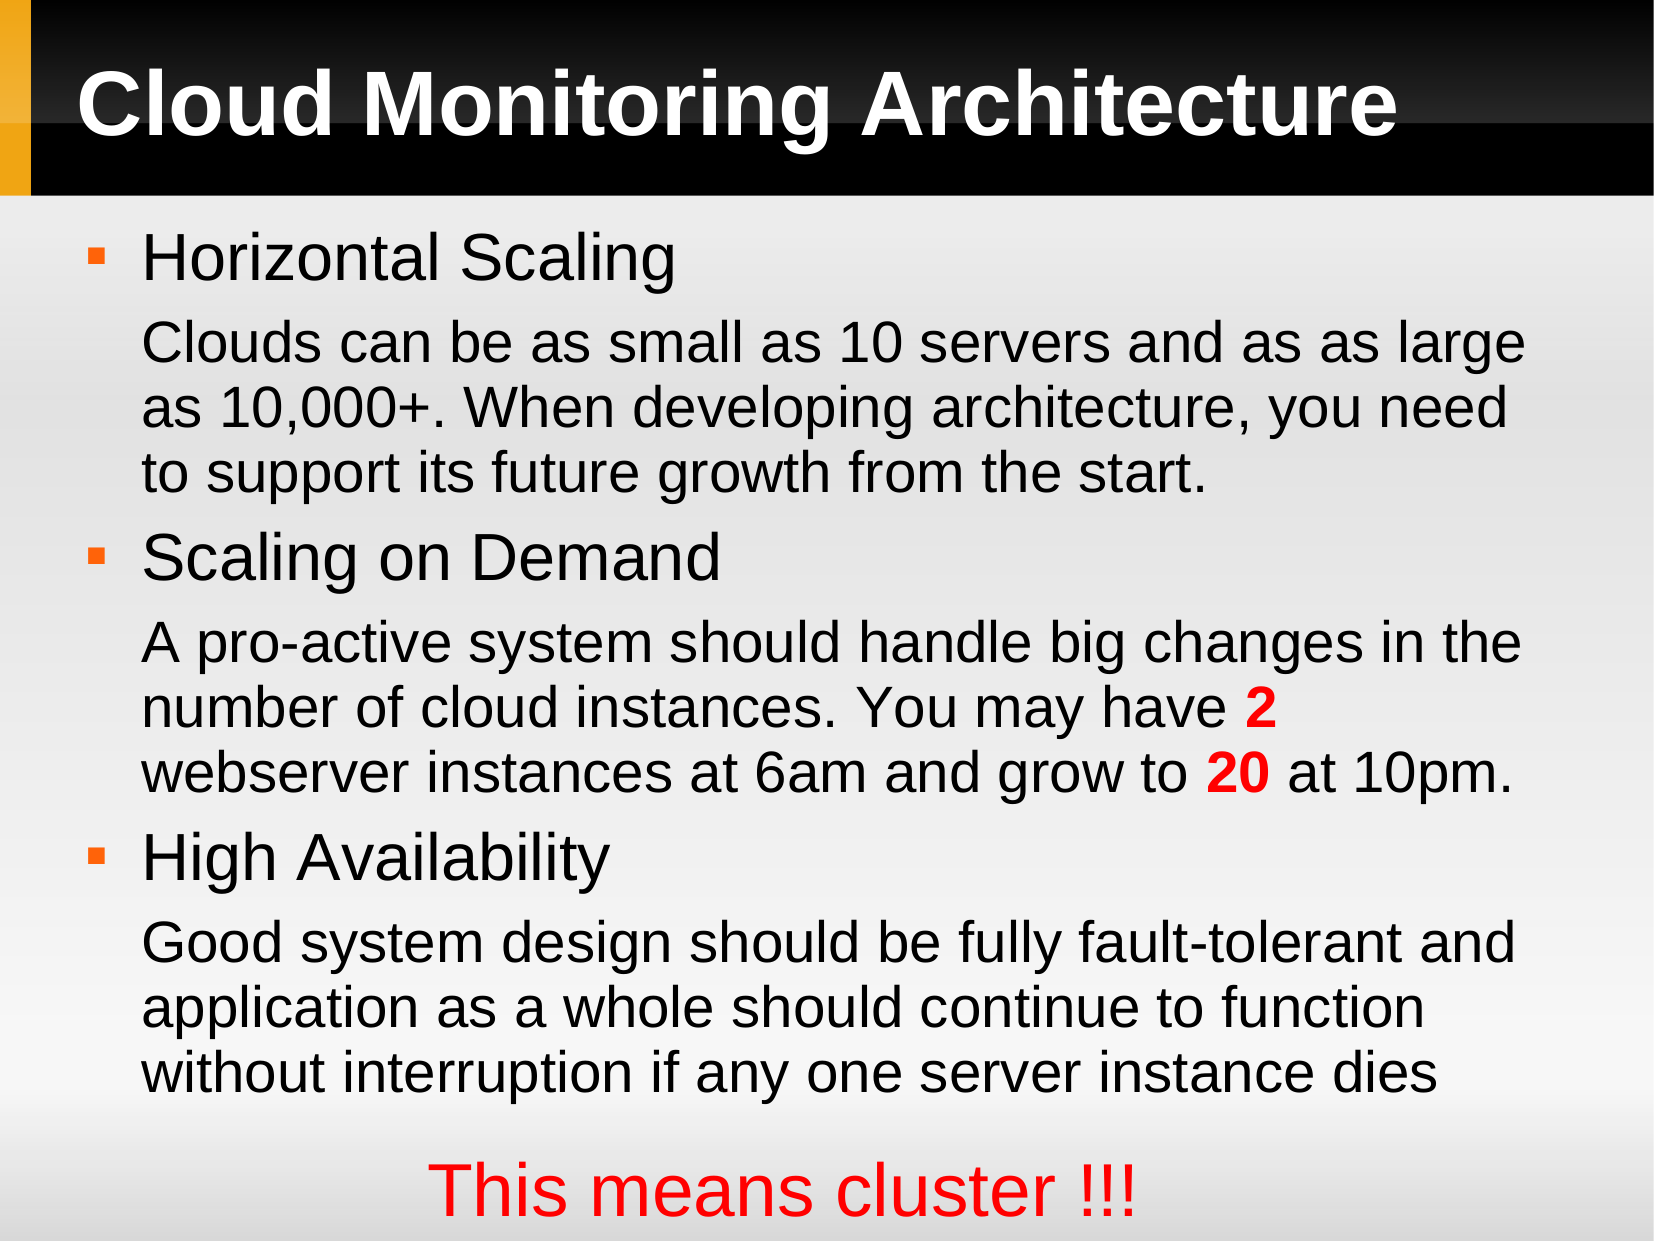

# Cloud Monitoring Architecture
Horizontal Scaling
Clouds can be as small as 10 servers and as as large as 10,000+. When developing architecture, you need to support its future growth from the start.
Scaling on Demand
A pro-active system should handle big changes in the number of cloud instances. You may have 2 webserver instances at 6am and grow to 20 at 10pm.
High Availability
Good system design should be fully fault-tolerant and application as a whole should continue to function without interruption if any one server instance dies
This means cluster !!!